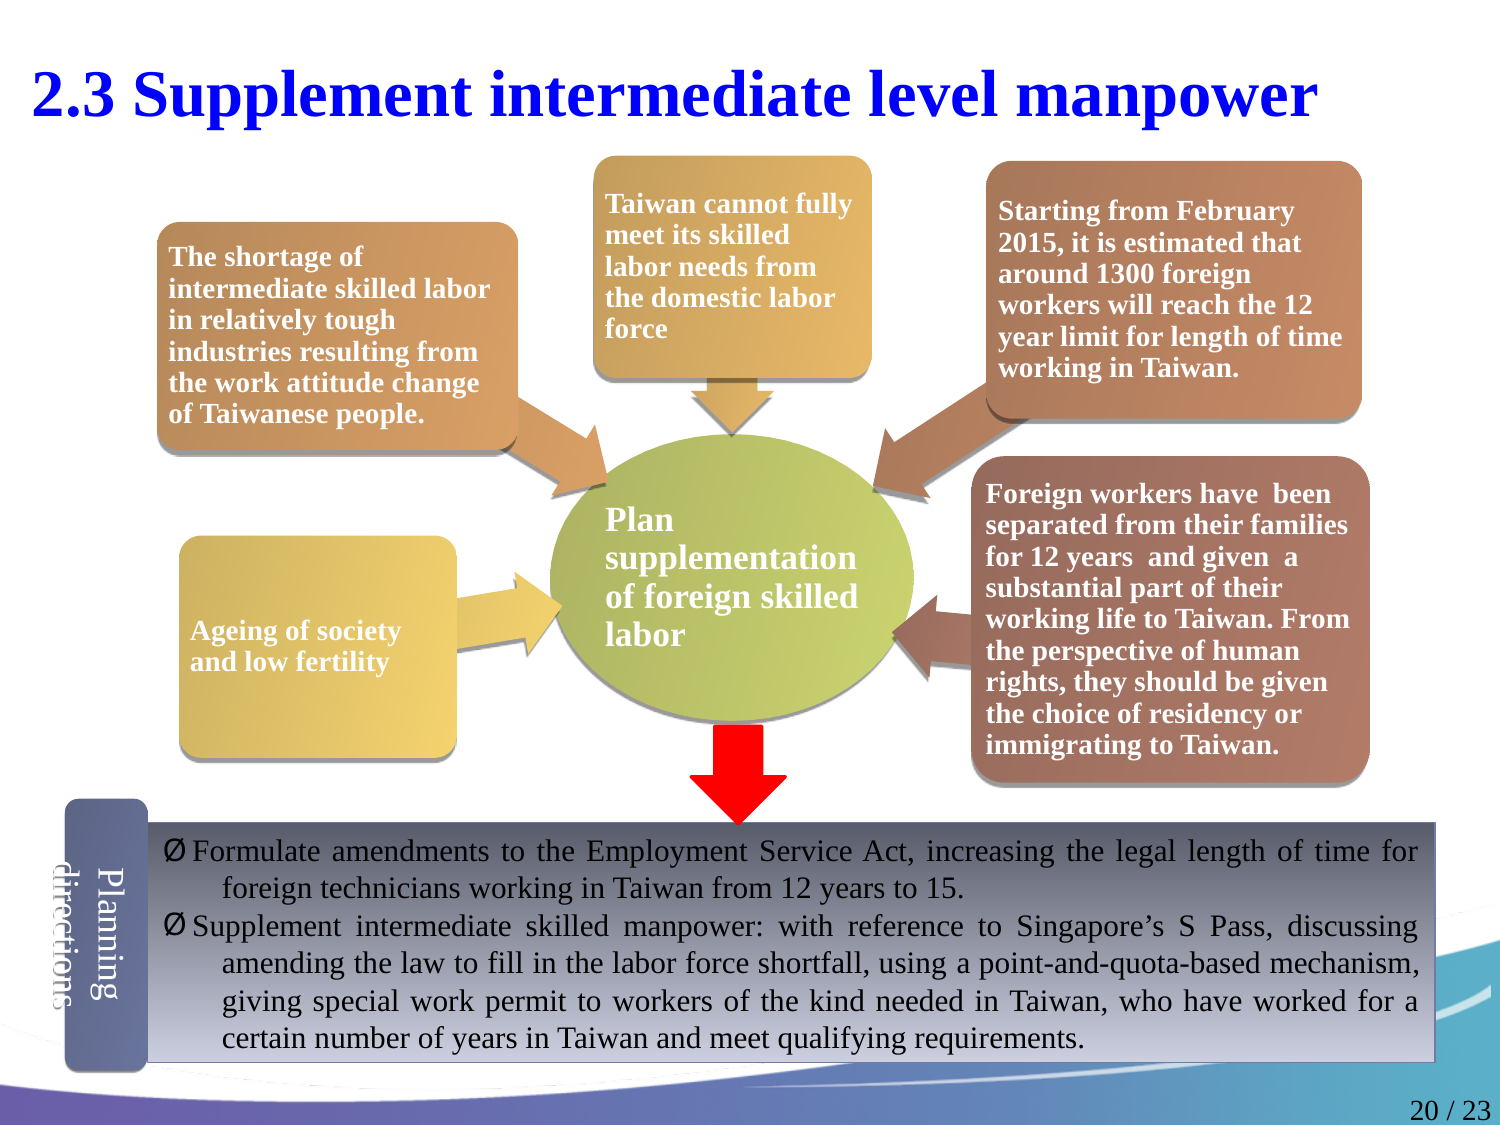

2.3 Supplement intermediate level manpower
Taiwan cannot fully meet its skilled labor needs from the domestic labor force
Starting from February 2015, it is estimated that around 1300 foreign workers will reach the 12 year limit for length of time working in Taiwan.
The shortage of intermediate skilled labor in relatively tough industries resulting from the work attitude change of Taiwanese people.
Plan supplementation of foreign skilled labor
Foreign workers have been separated from their families for 12 years and given a substantial part of their working life to Taiwan. From the perspective of human rights, they should be given the choice of residency or immigrating to Taiwan.
Ageing of society and low fertility
Planning directions
Formulate amendments to the Employment Service Act, increasing the legal length of time for foreign technicians working in Taiwan from 12 years to 15.
Supplement intermediate skilled manpower: with reference to Singapore’s S Pass, discussing amending the law to fill in the labor force shortfall, using a point-and-quota-based mechanism, giving special work permit to workers of the kind needed in Taiwan, who have worked for a certain number of years in Taiwan and meet qualifying requirements.